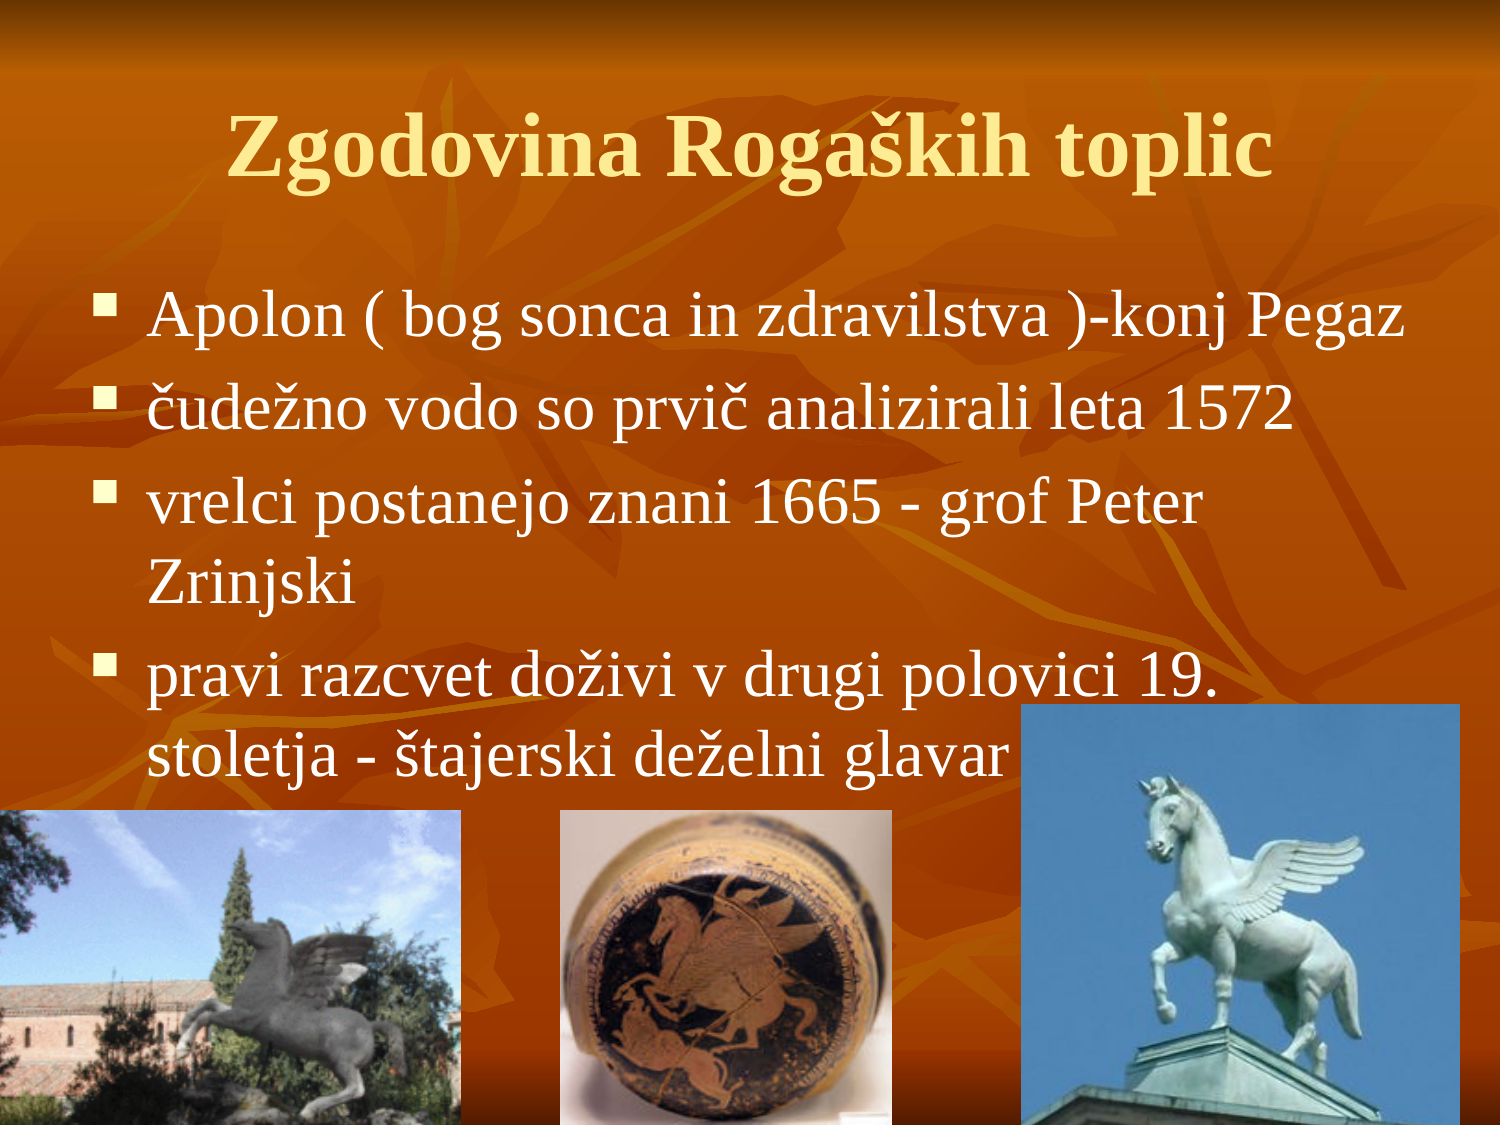

# Zgodovina Rogaških toplic
Apolon ( bog sonca in zdravilstva )-konj Pegaz
čudežno vodo so prvič analizirali leta 1572
vrelci postanejo znani 1665 - grof Peter Zrinjski
pravi razcvet doživi v drugi polovici 19. stoletja - štajerski deželni glavar